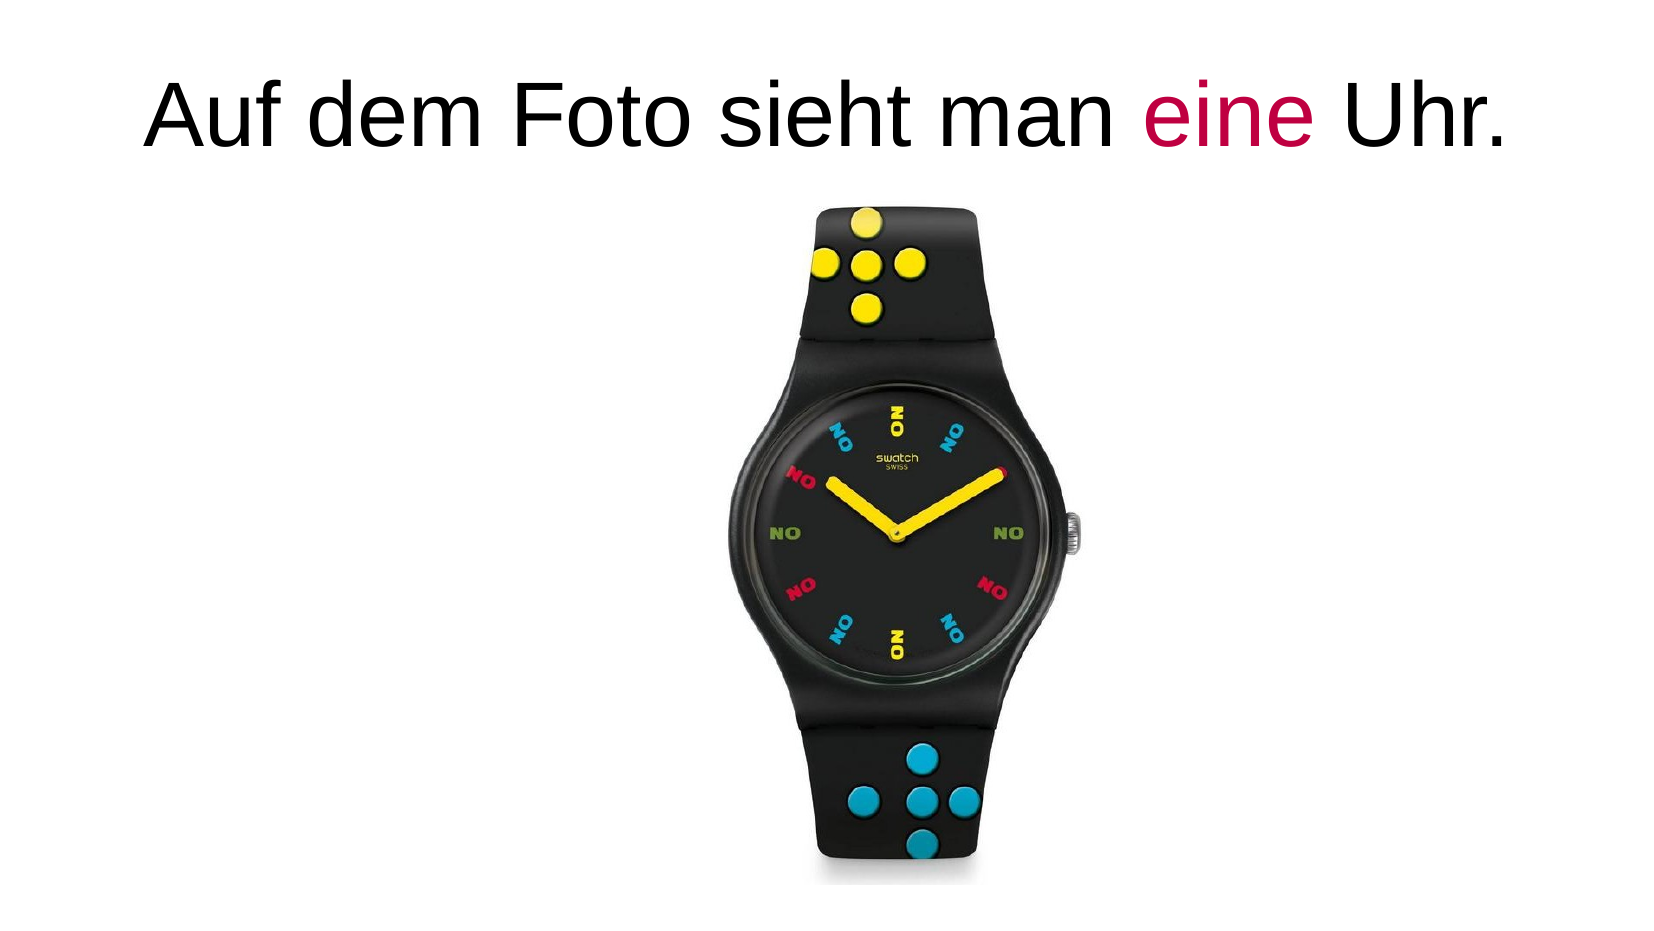

# Auf dem Foto sieht man eine Uhr.